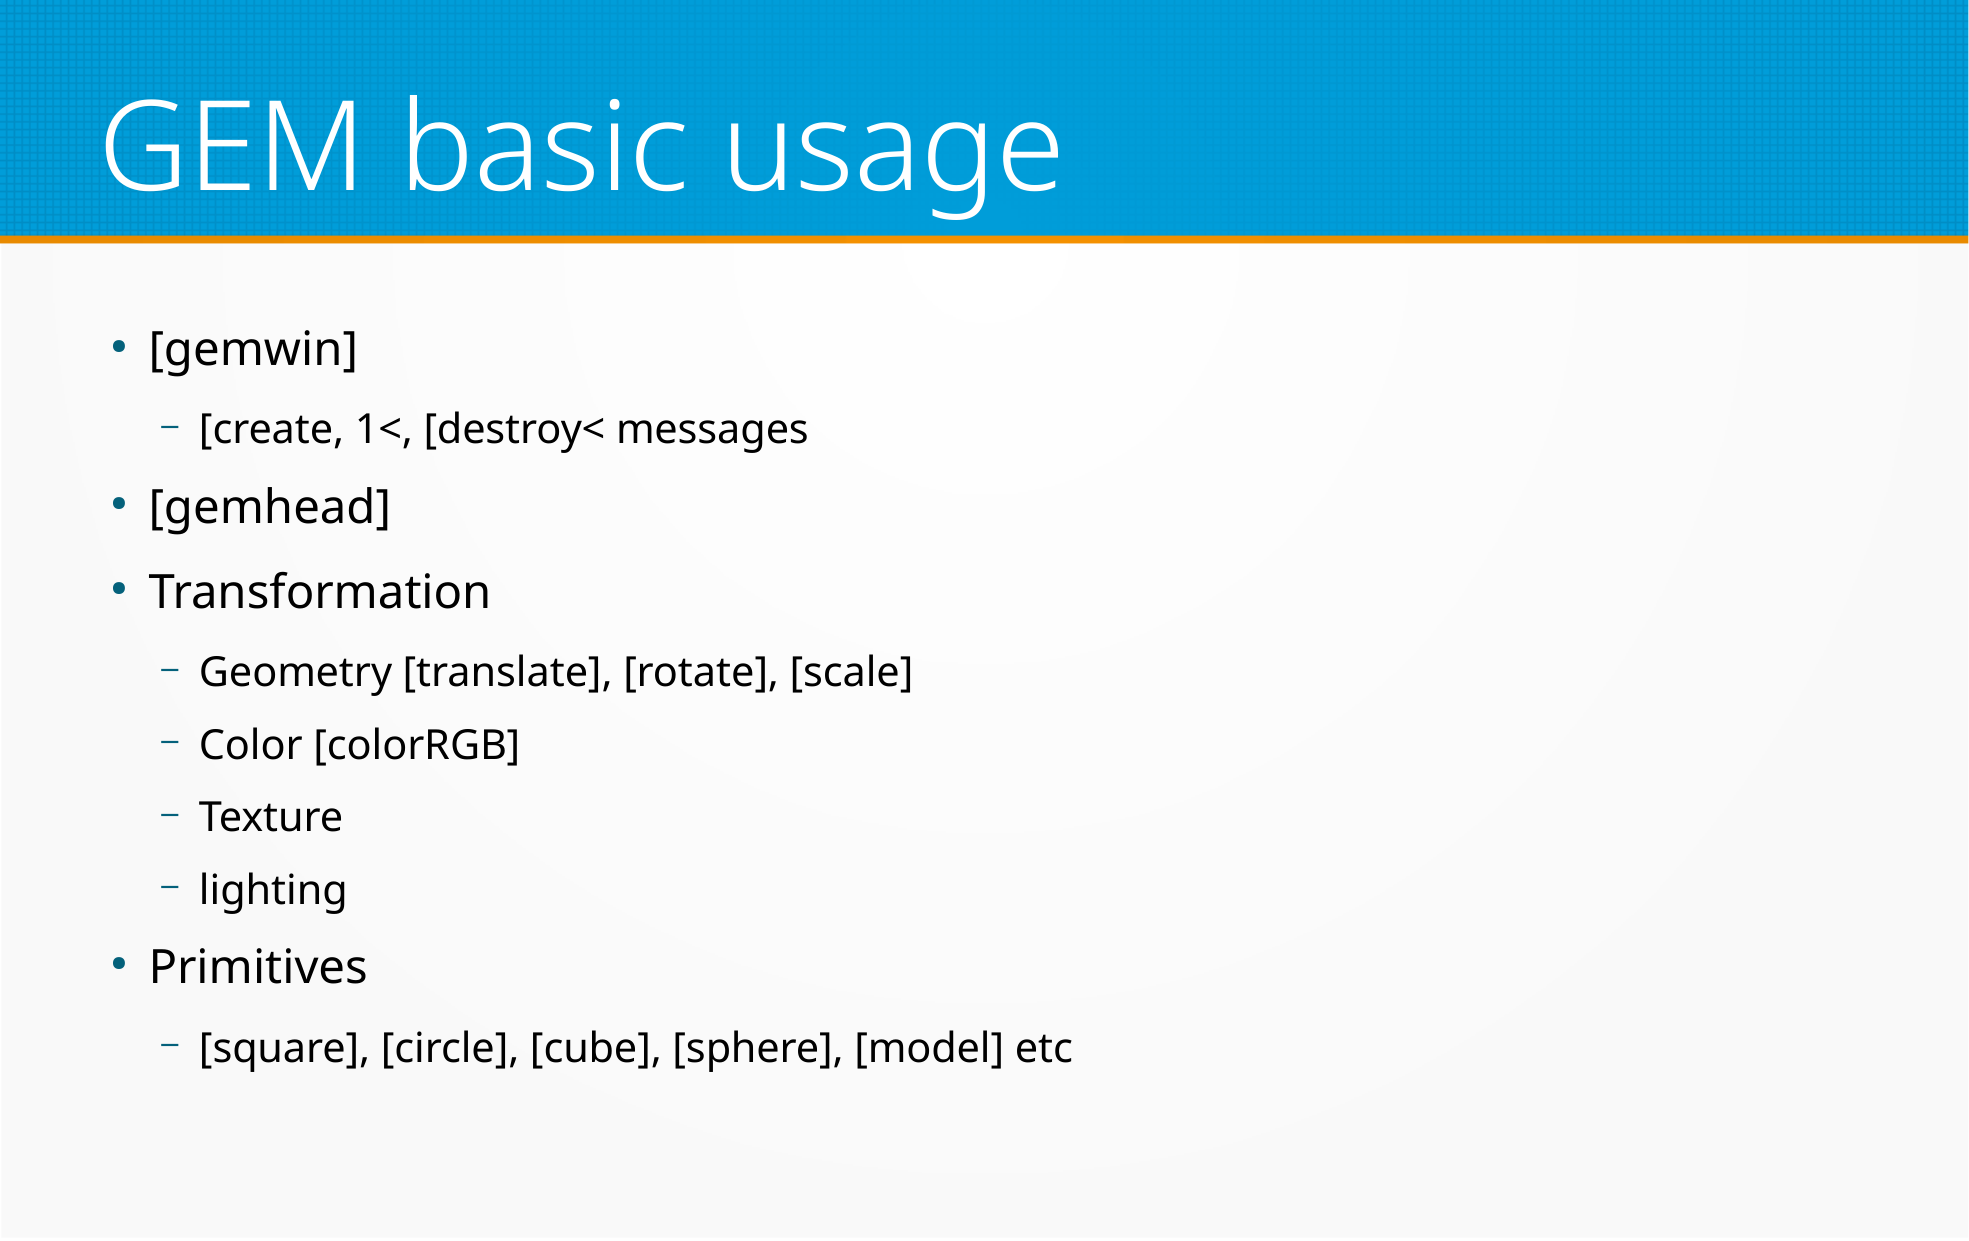

# GEM basic usage
[gemwin]
[create, 1<, [destroy< messages
[gemhead]
Transformation
Geometry [translate], [rotate], [scale]
Color [colorRGB]
Texture
lighting
Primitives
[square], [circle], [cube], [sphere], [model] etc